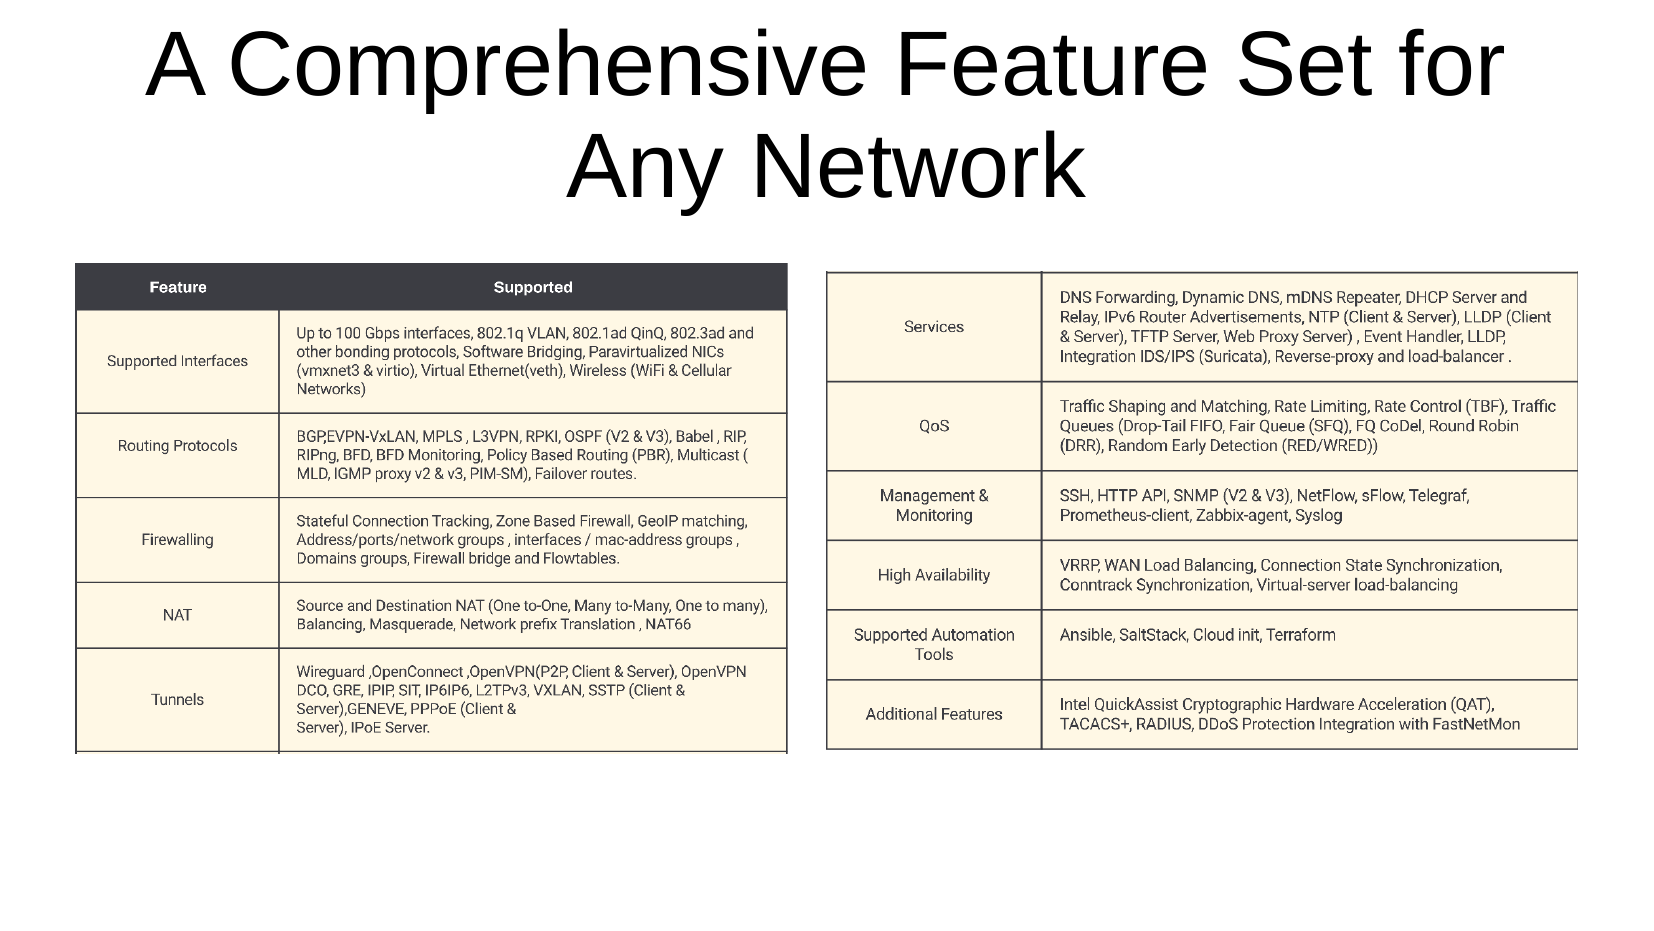

# A Comprehensive Feature Set for Any Network